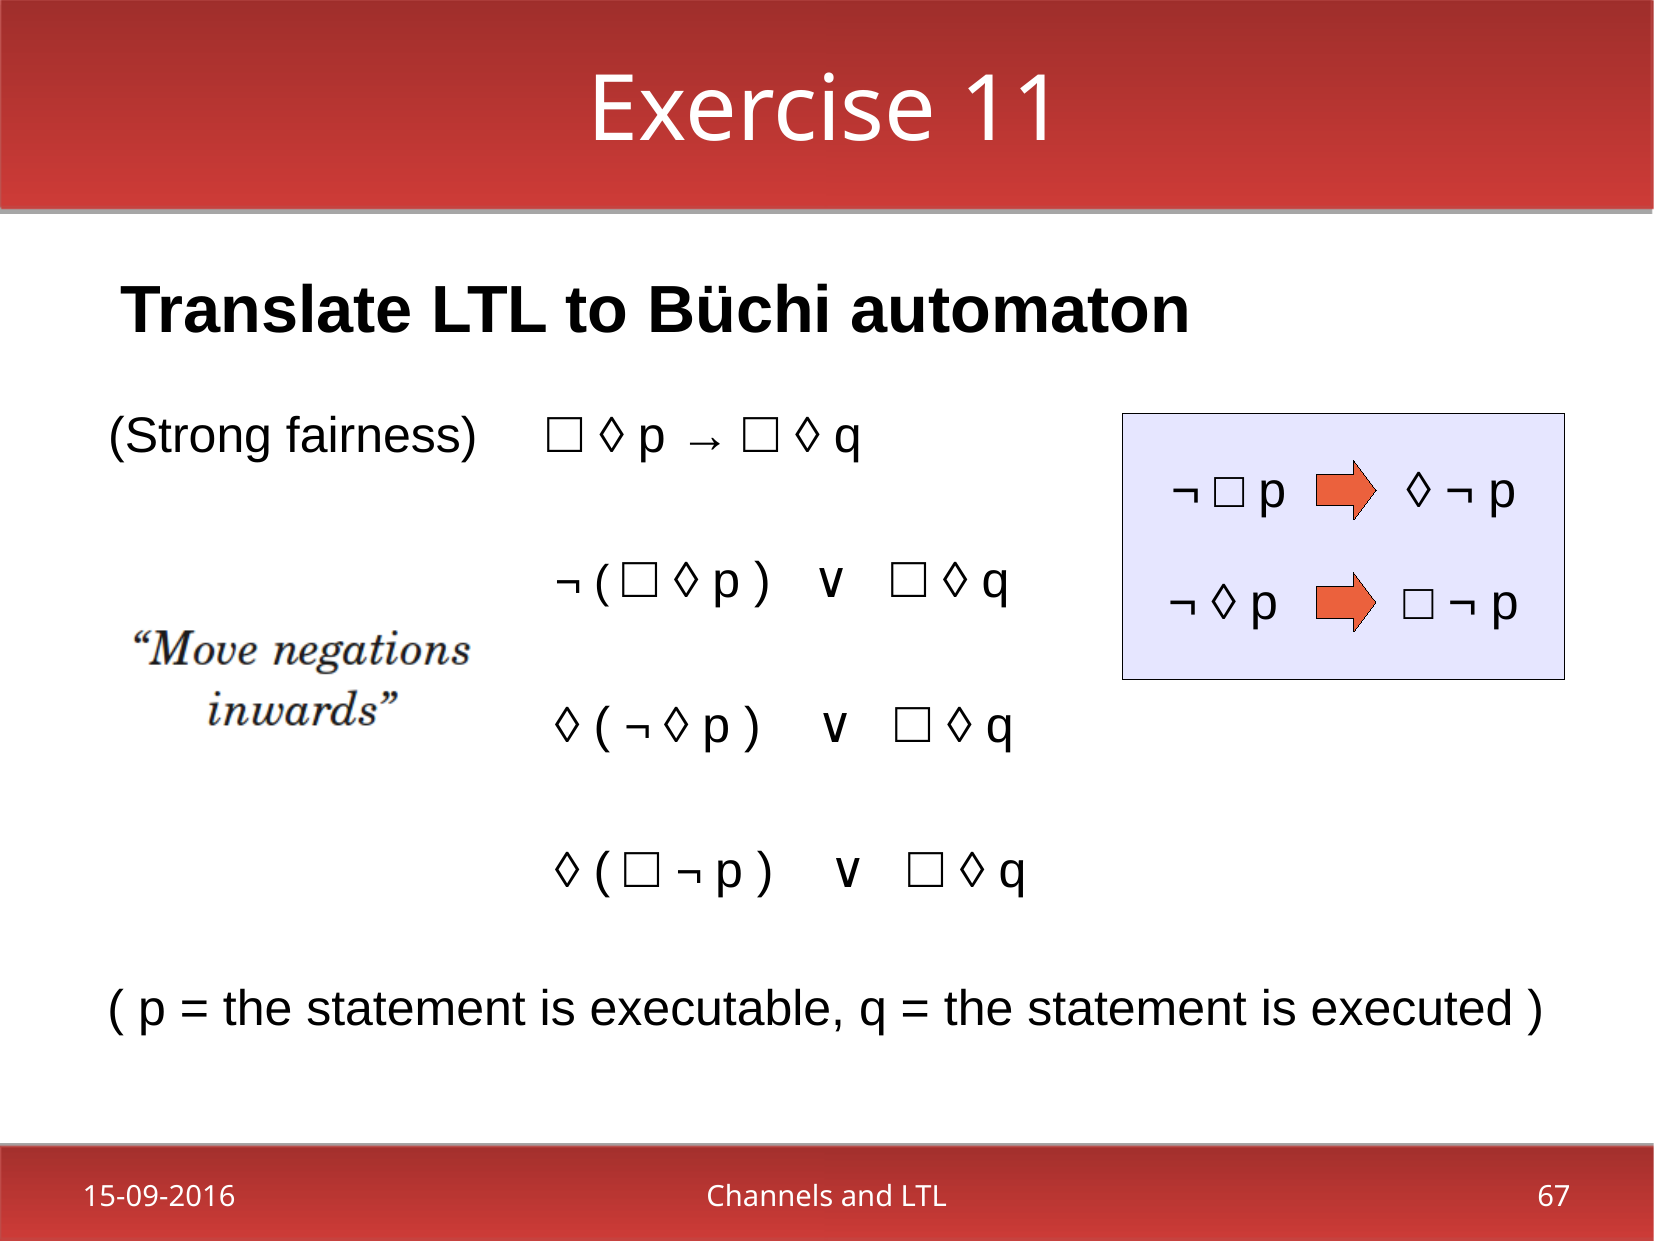

# Exercise 11
Translate LTL to Büchi automaton
(Strong fairness) □ ◊ p → □ ◊ q
¬ □ p 		 ◊ ¬ p
¬ ◊ p 		 □ ¬ p
¬ ( □ ◊ p ) ∨ □ ◊ q
◊ ( ¬ ◊ p ) ∨ □ ◊ q
◊ ( □ ¬ p ) ∨ □ ◊ q
( p = the statement is executable, q = the statement is executed )
15-09-2016
Channels and LTL
67